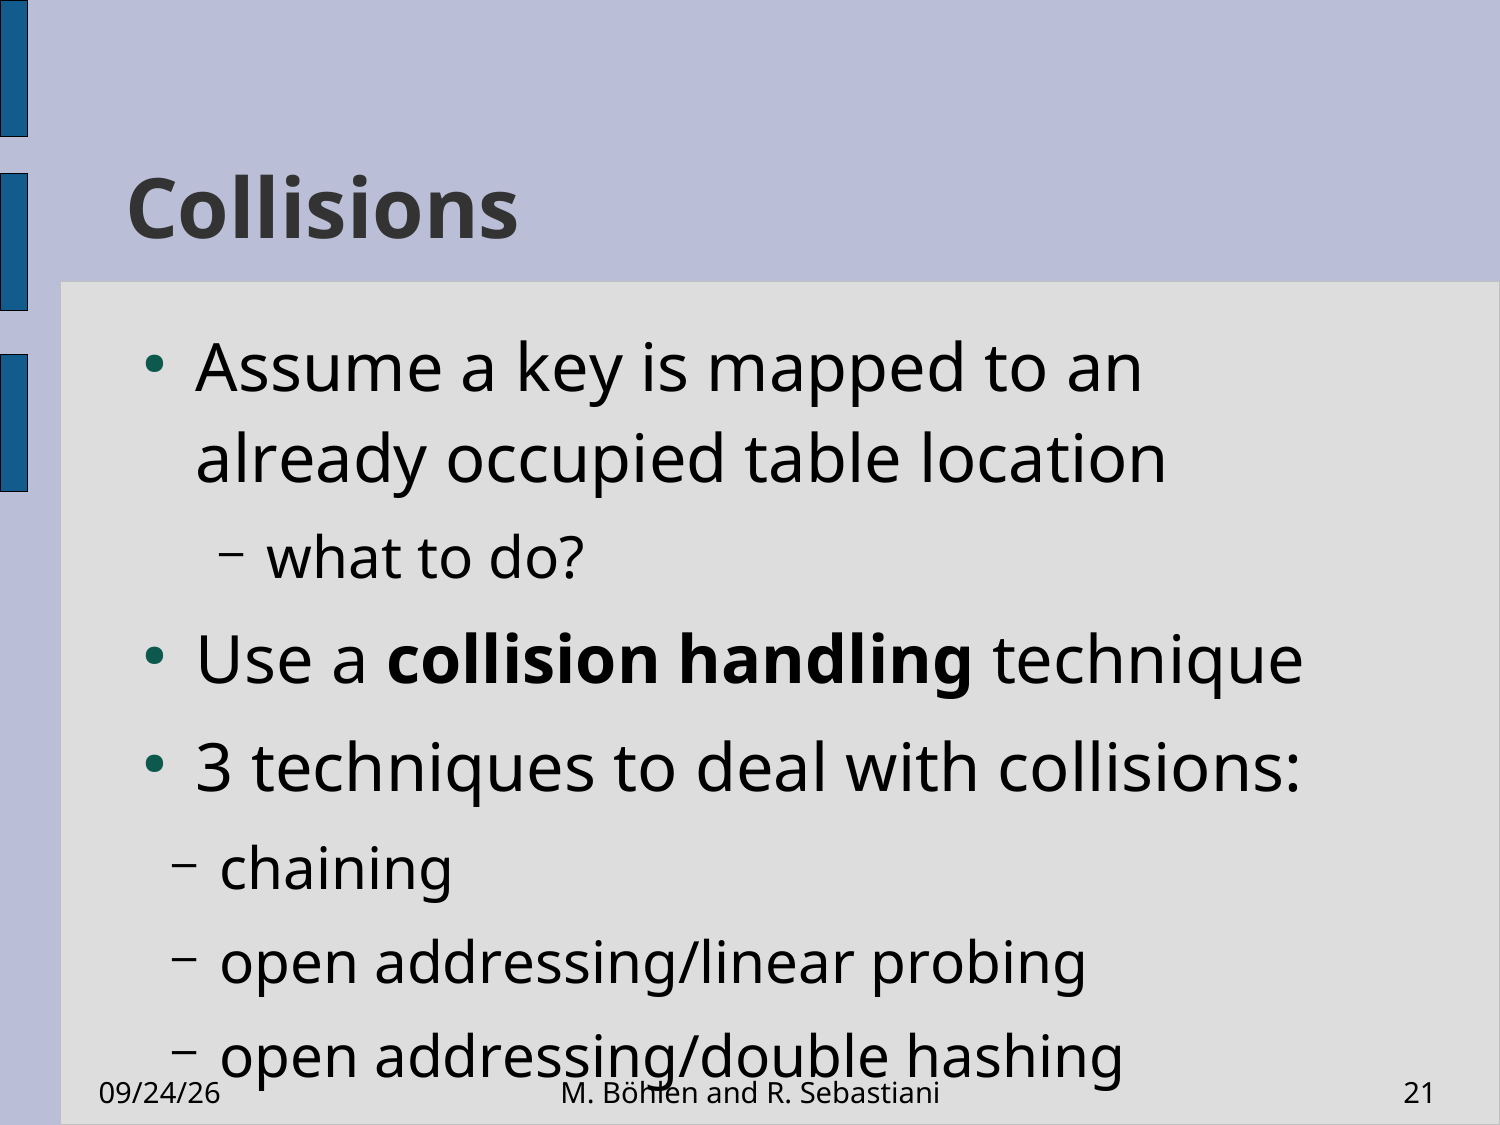

# Collisions
Assume a key is mapped to an already occupied table location
what to do?
Use a collision handling technique
3 techniques to deal with collisions:
chaining
open addressing/linear probing
open addressing/double hashing
M. Böhlen and R. Sebastiani
21